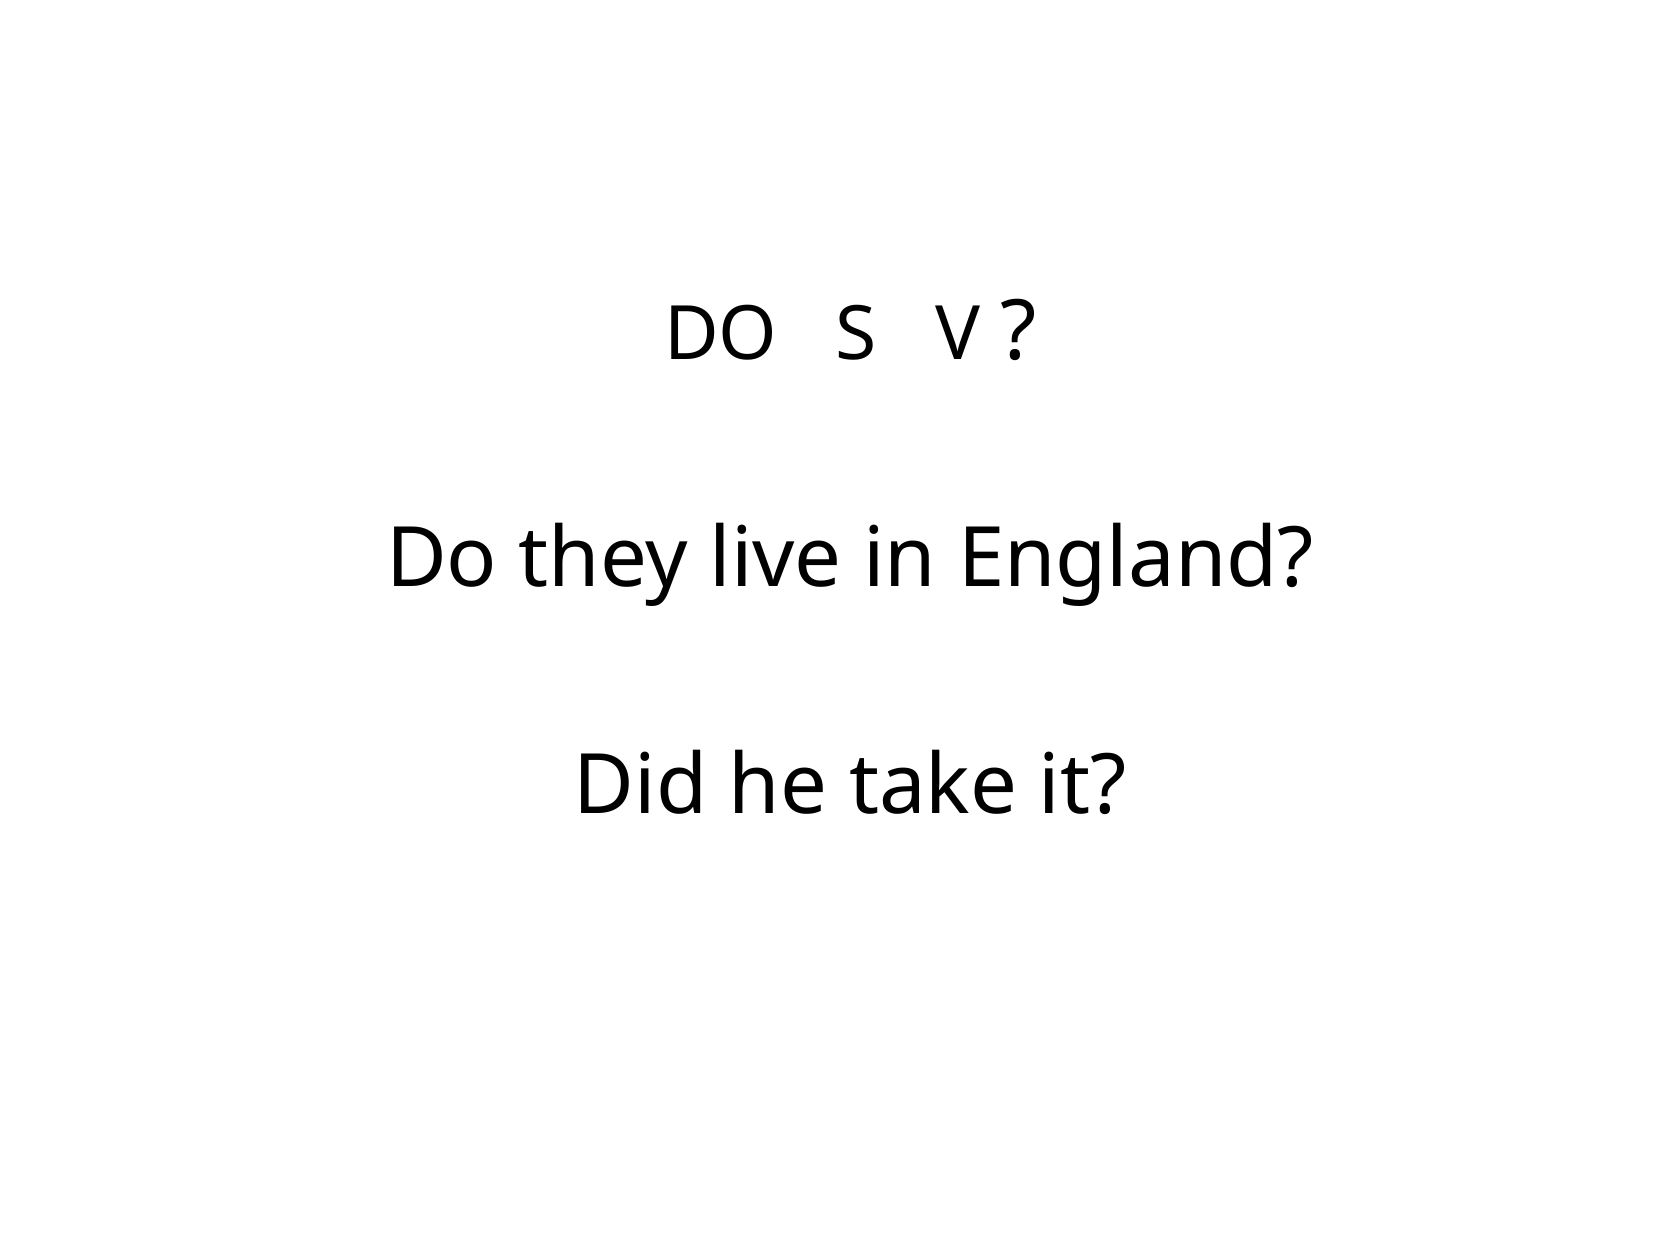

DO S V ?
Do they live in England?
Did he take it?